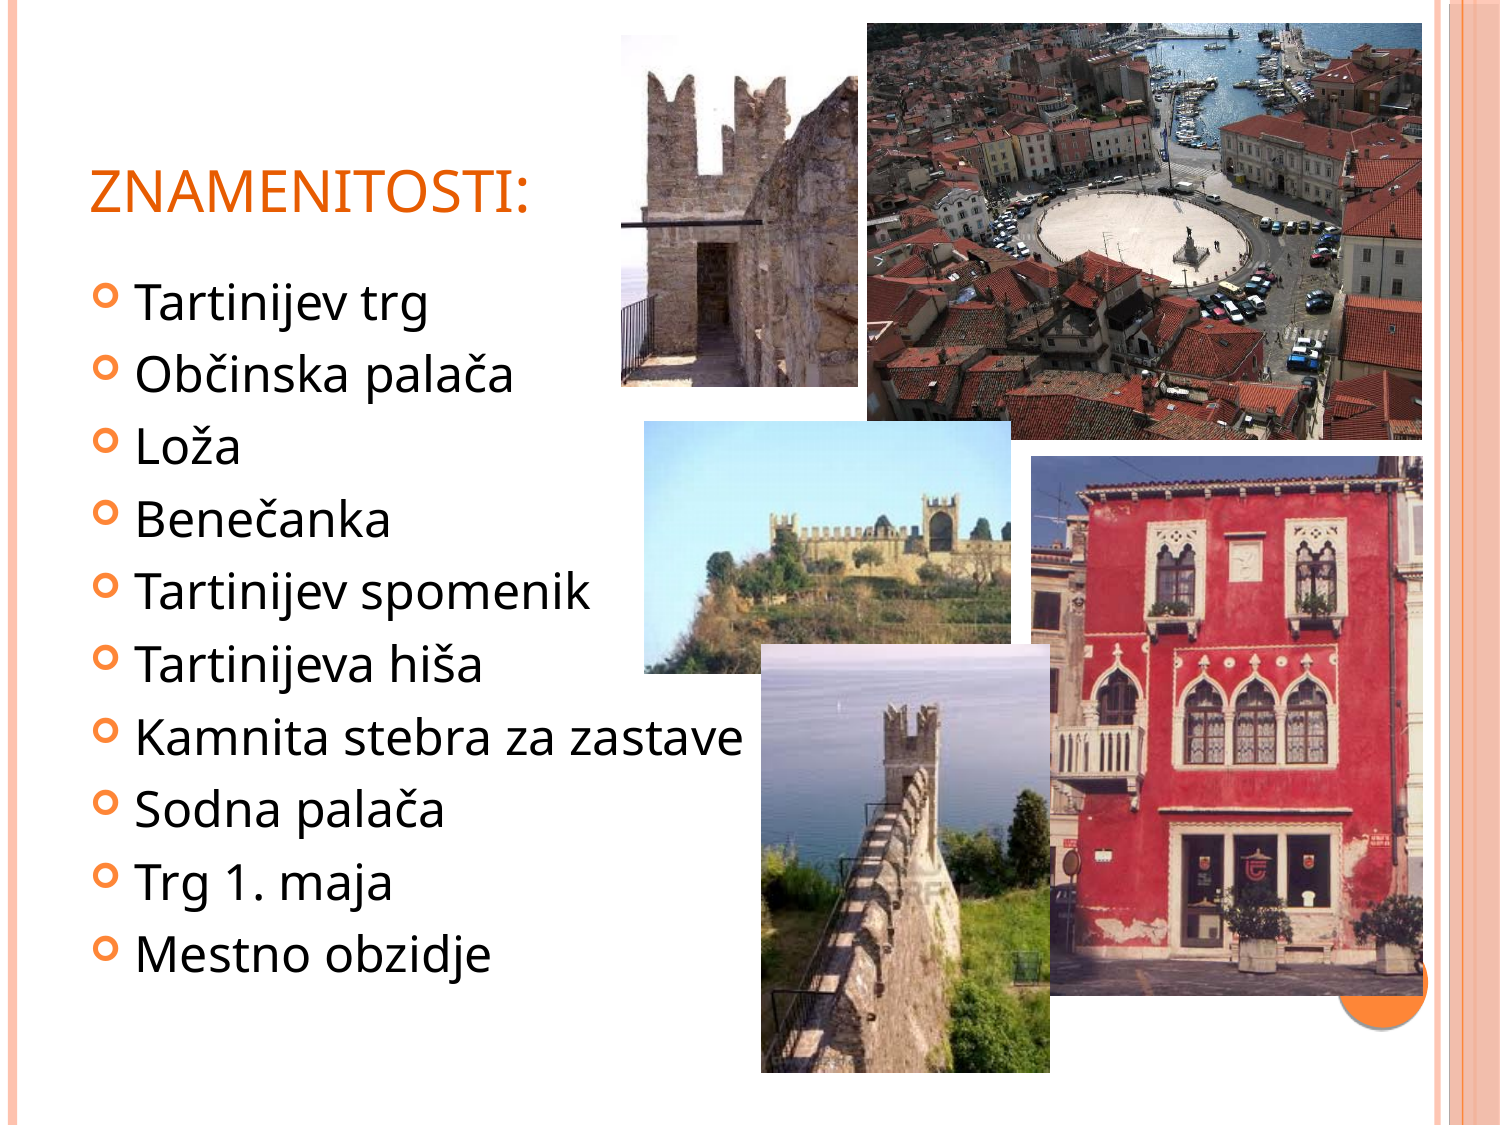

# ZNAMENITOSTI:
Tartinijev trg
Občinska palača
Loža
Benečanka
Tartinijev spomenik
Tartinijeva hiša
Kamnita stebra za zastave
Sodna palača
Trg 1. maja
Mestno obzidje